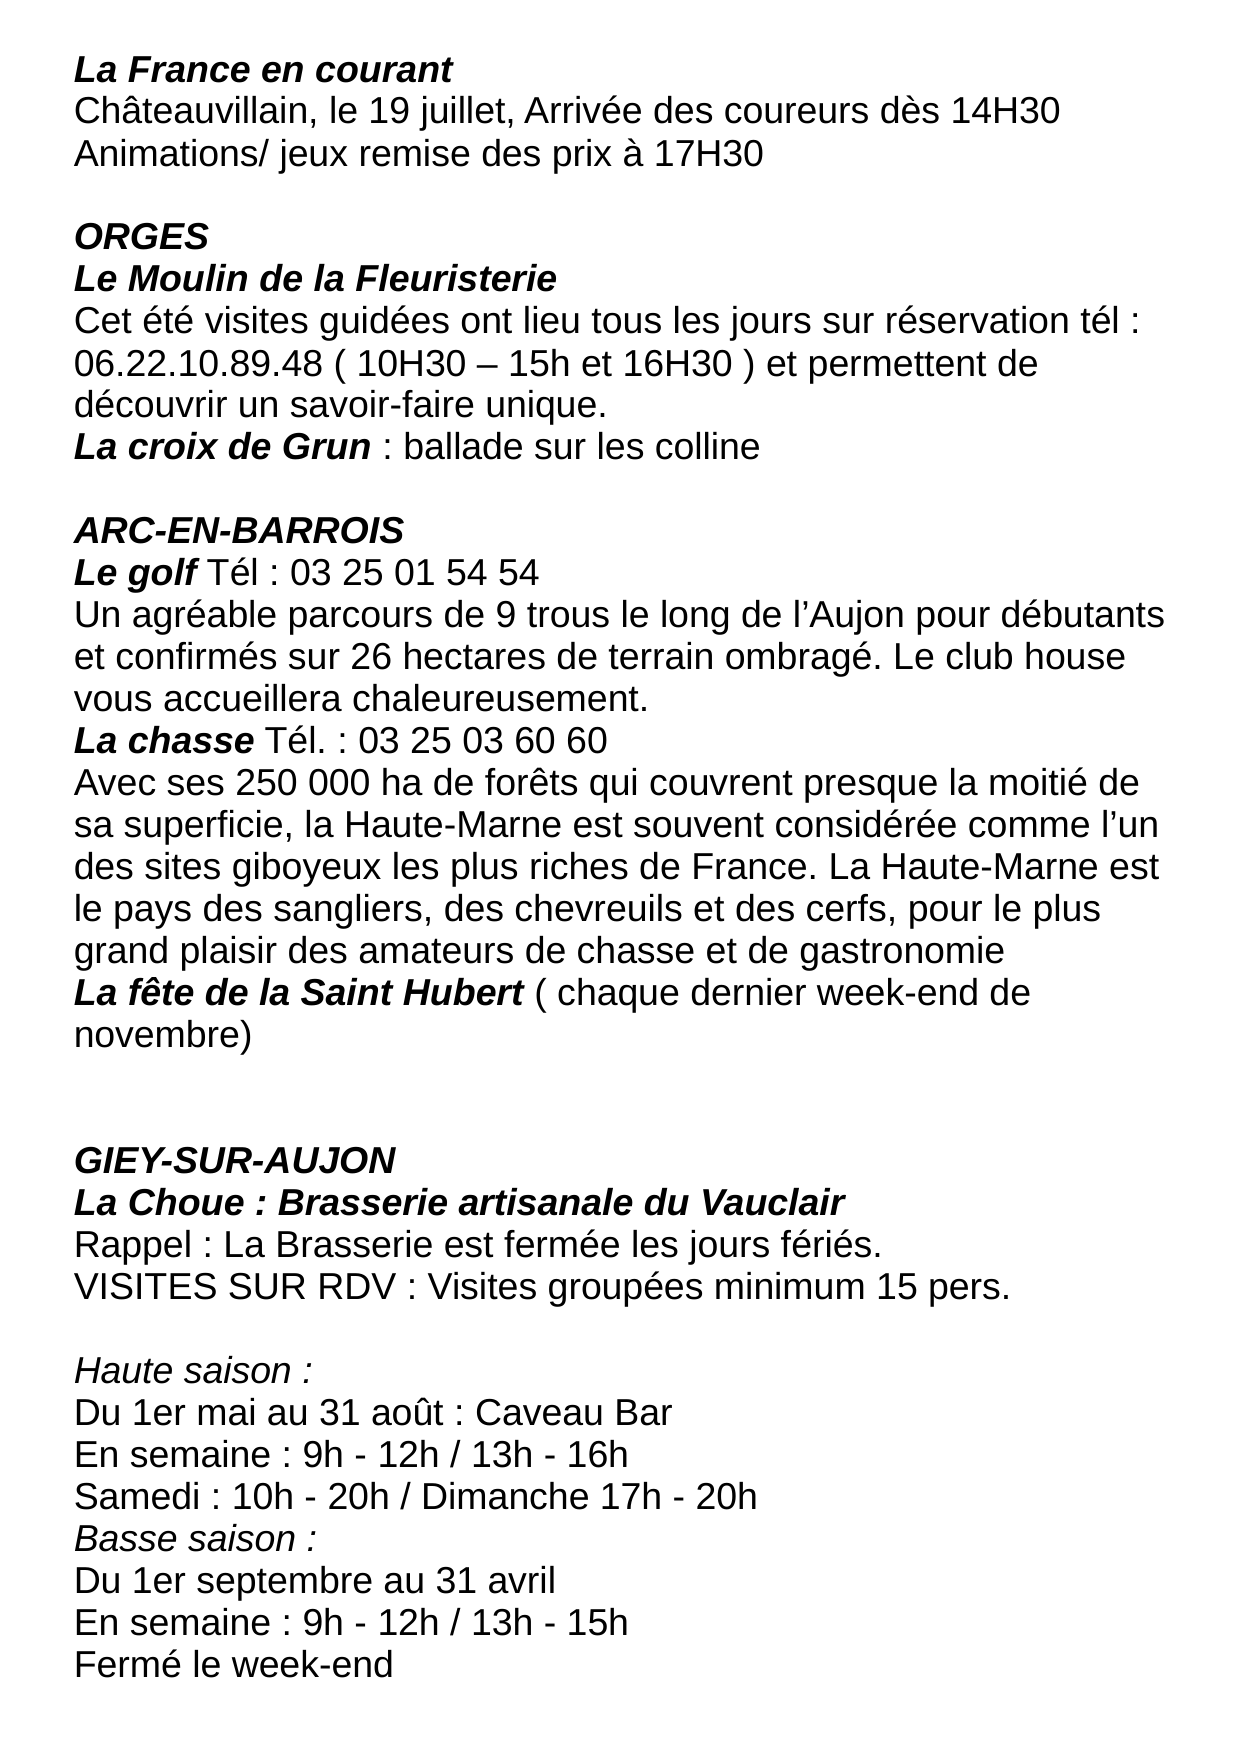

La France en courant
Châteauvillain, le 19 juillet, Arrivée des coureurs dès 14H30
Animations/ jeux remise des prix à 17H30
ORGES
Le Moulin de la Fleuristerie
Cet été visites guidées ont lieu tous les jours sur réservation tél : 06.22.10.89.48 ( 10H30 – 15h et 16H30 ) et permettent de découvrir un savoir-faire unique.
La croix de Grun : ballade sur les colline
ARC-EN-BARROIS
Le golf Tél : 03 25 01 54 54
Un agréable parcours de 9 trous le long de l’Aujon pour débutants et confirmés sur 26 hectares de terrain ombragé. Le club house vous accueillera chaleureusement.
La chasse Tél. : 03 25 03 60 60
Avec ses 250 000 ha de forêts qui couvrent presque la moitié de sa superficie, la Haute-Marne est souvent considérée comme l’un des sites giboyeux les plus riches de France. La Haute-Marne est le pays des sangliers, des chevreuils et des cerfs, pour le plus grand plaisir des amateurs de chasse et de gastronomie
La fête de la Saint Hubert ( chaque dernier week-end de novembre)
GIEY-SUR-AUJON
La Choue : Brasserie artisanale du Vauclair
Rappel : La Brasserie est fermée les jours fériés.
VISITES SUR RDV : Visites groupées minimum 15 pers.
Haute saison :
Du 1er mai au 31 août : Caveau Bar
En semaine : 9h - 12h / 13h - 16h
Samedi : 10h - 20h / Dimanche 17h - 20h
Basse saison :
Du 1er septembre au 31 avril
En semaine : 9h - 12h / 13h - 15h
Fermé le week-end